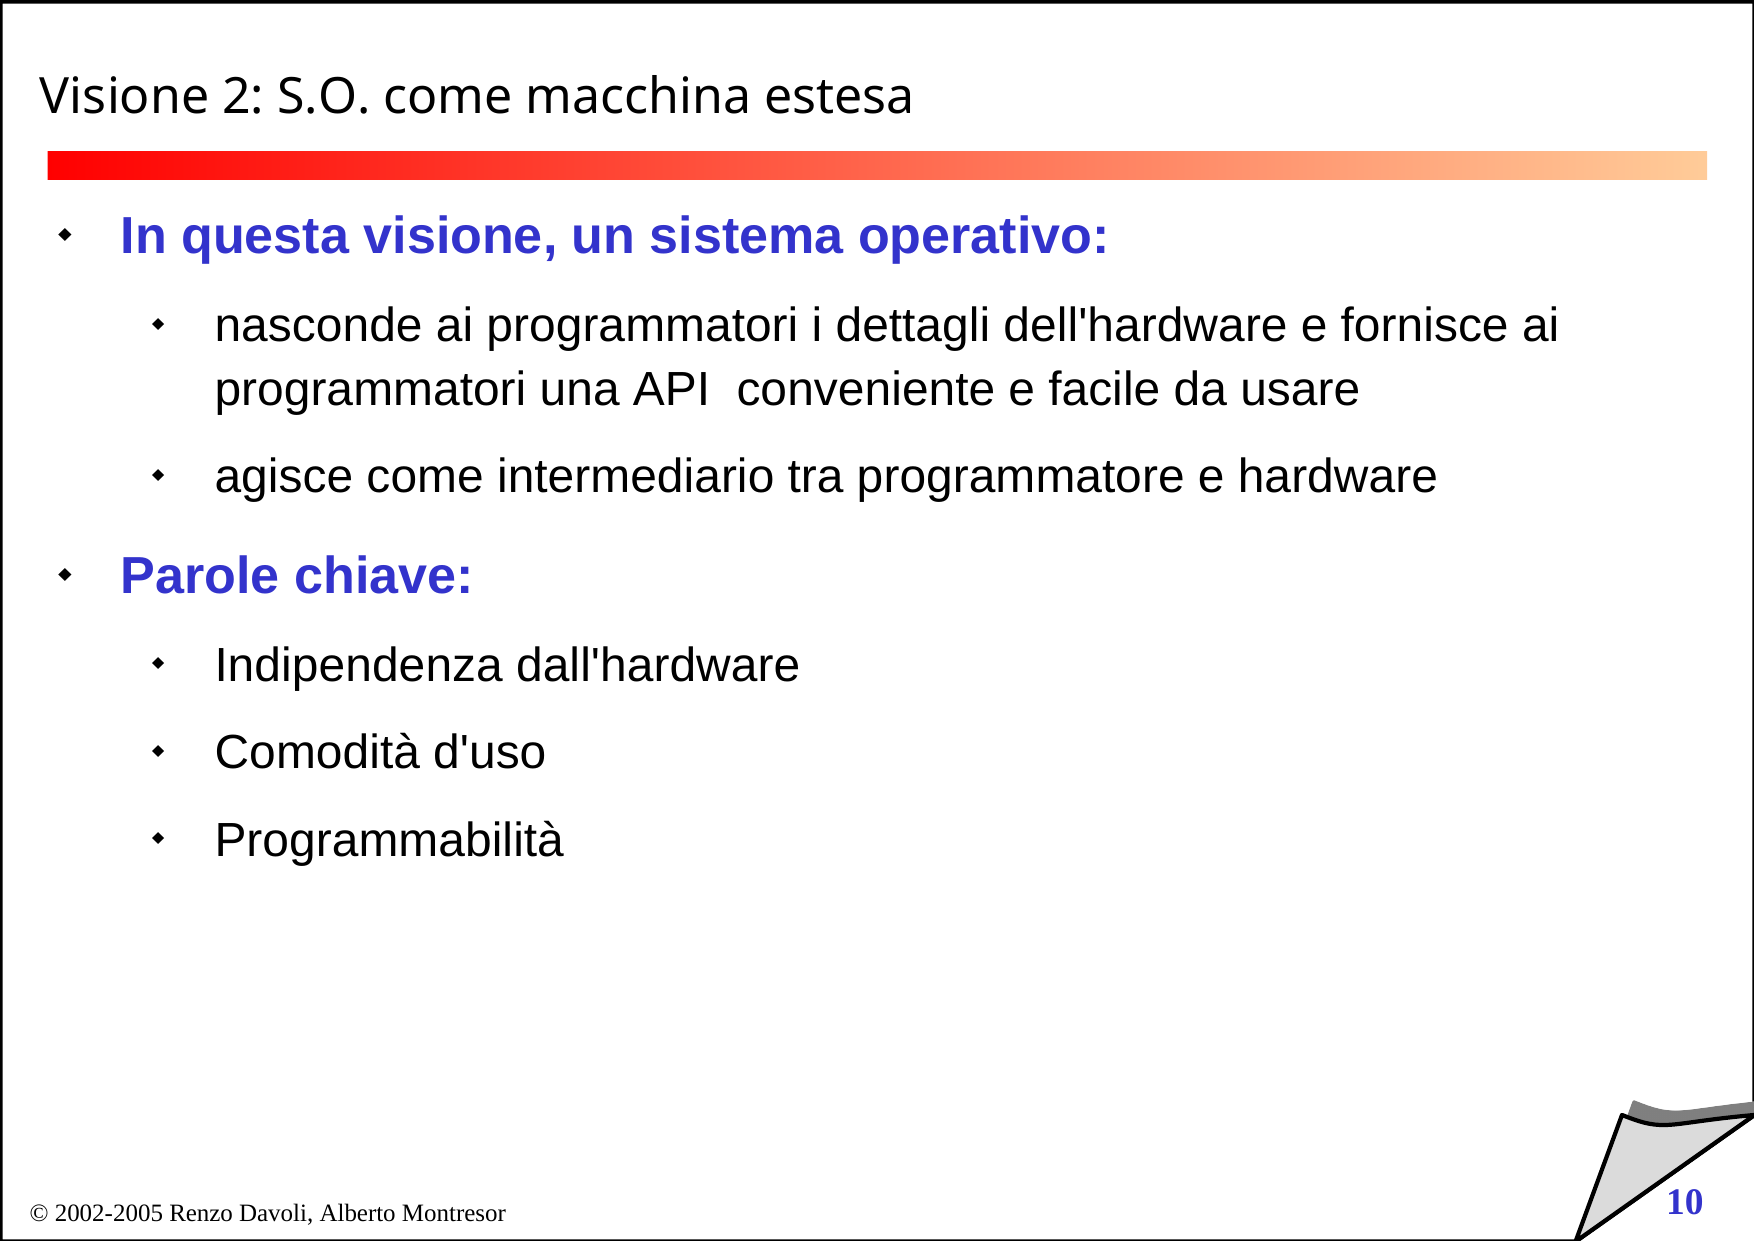

# Visione 2: S.O. come macchina estesa
In questa visione, un sistema operativo:
nasconde ai programmatori i dettagli dell'hardware e fornisce ai programmatori una API conveniente e facile da usare
agisce come intermediario tra programmatore e hardware
Parole chiave:
Indipendenza dall'hardware
Comodità d'uso
Programmabilità